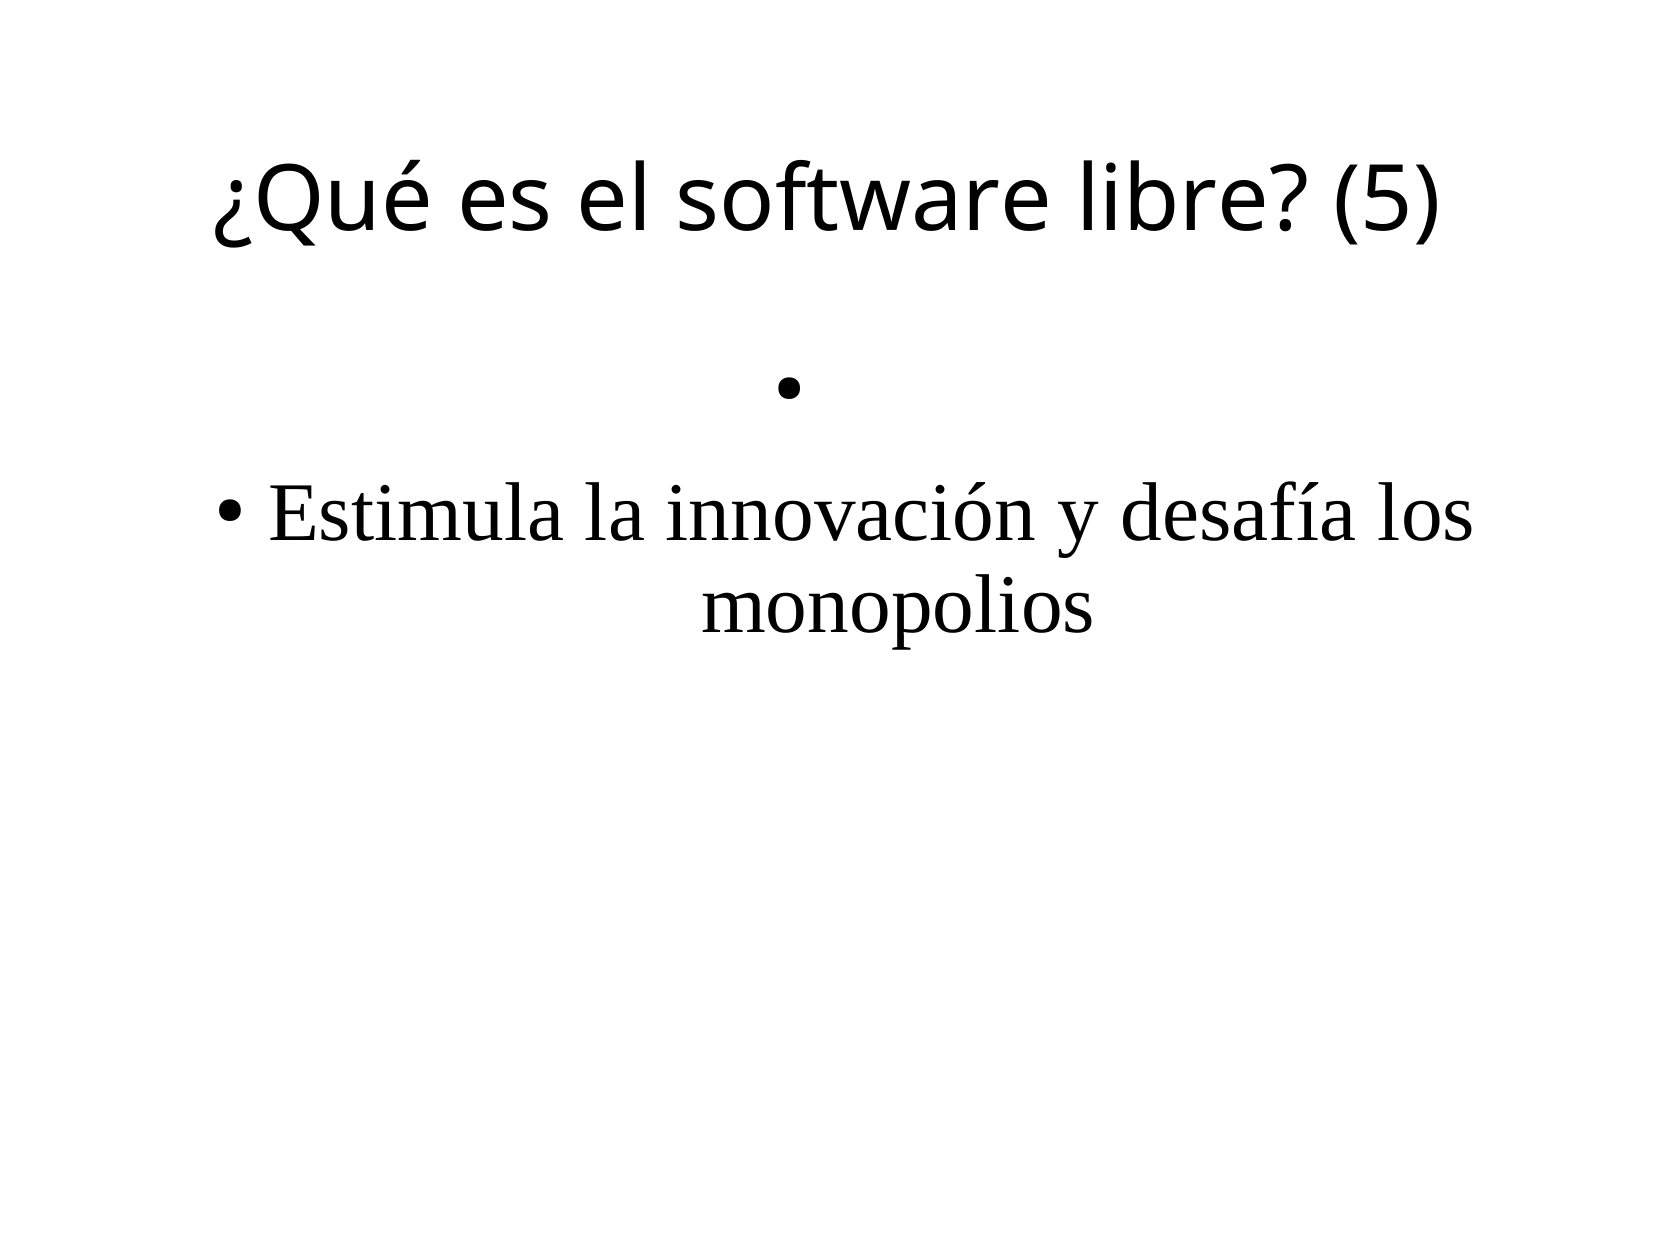

# ¿Qué es el software libre? (5)
Estimula la innovación y desafía los monopolios